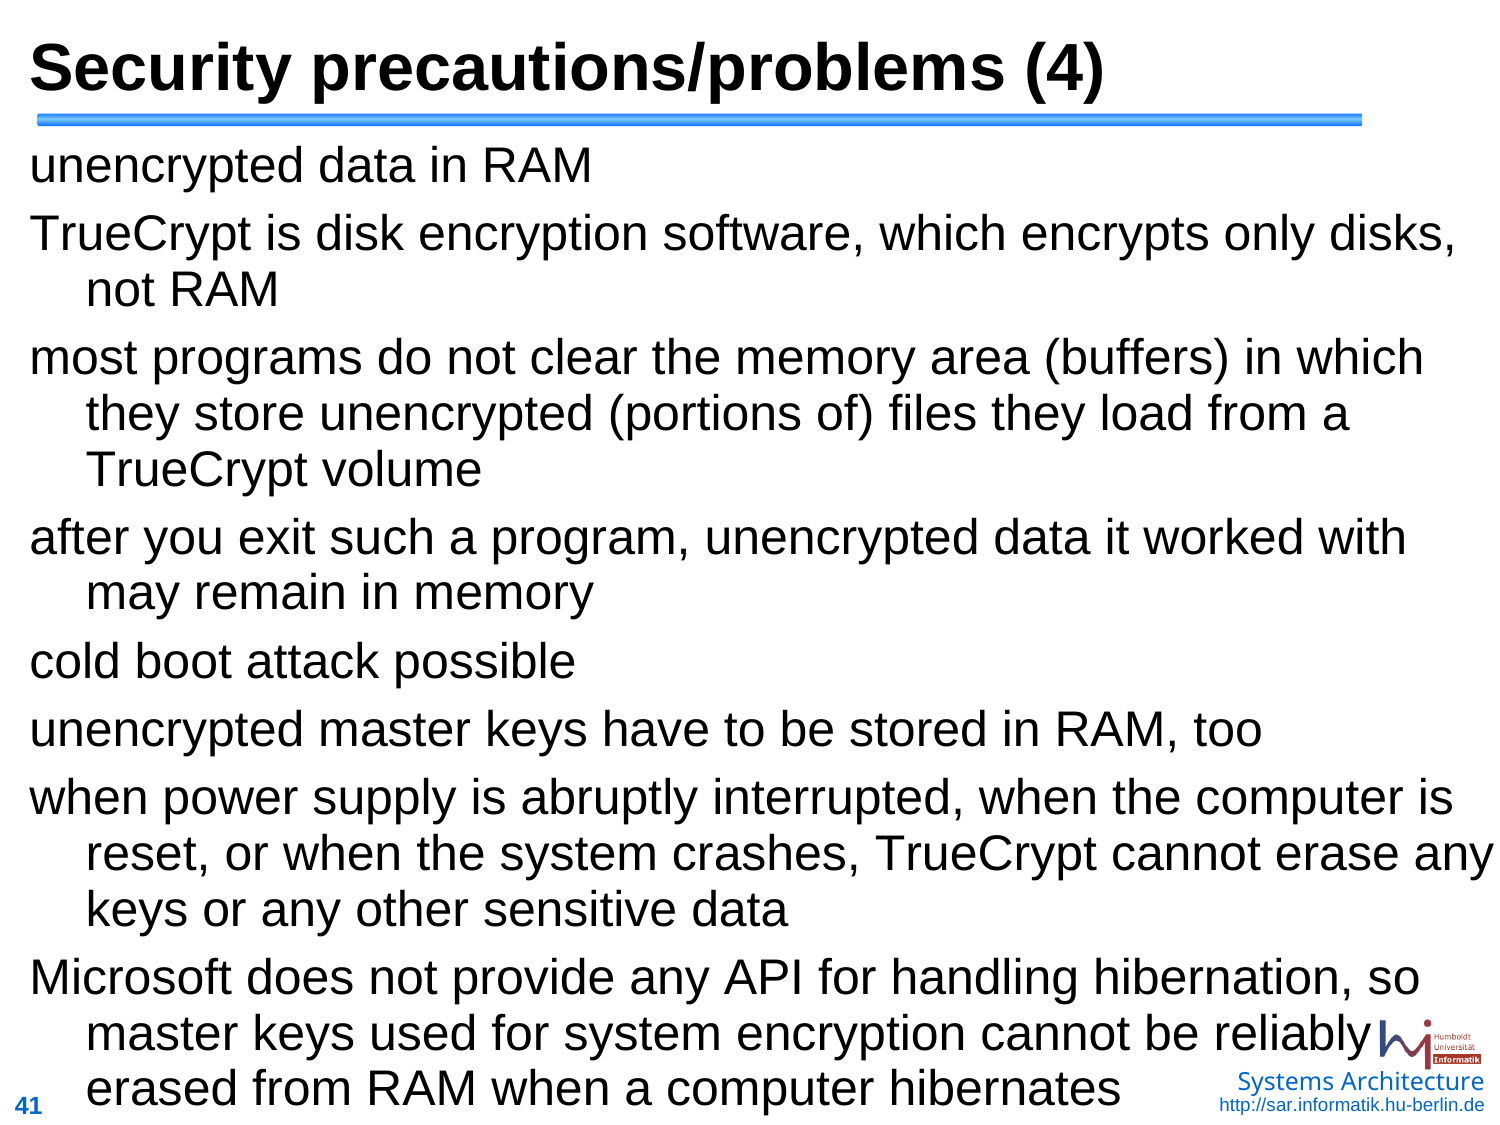

# Security precautions/problems (4)
unencrypted data in RAM
TrueCrypt is disk encryption software, which encrypts only disks, not RAM
most programs do not clear the memory area (buffers) in which they store unencrypted (portions of) files they load from a TrueCrypt volume
after you exit such a program, unencrypted data it worked with may remain in memory
cold boot attack possible
unencrypted master keys have to be stored in RAM, too
when power supply is abruptly interrupted, when the computer is reset, or when the system crashes, TrueCrypt cannot erase any keys or any other sensitive data
Microsoft does not provide any API for handling hibernation, so master keys used for system encryption cannot be reliably erased from RAM when a computer hibernates